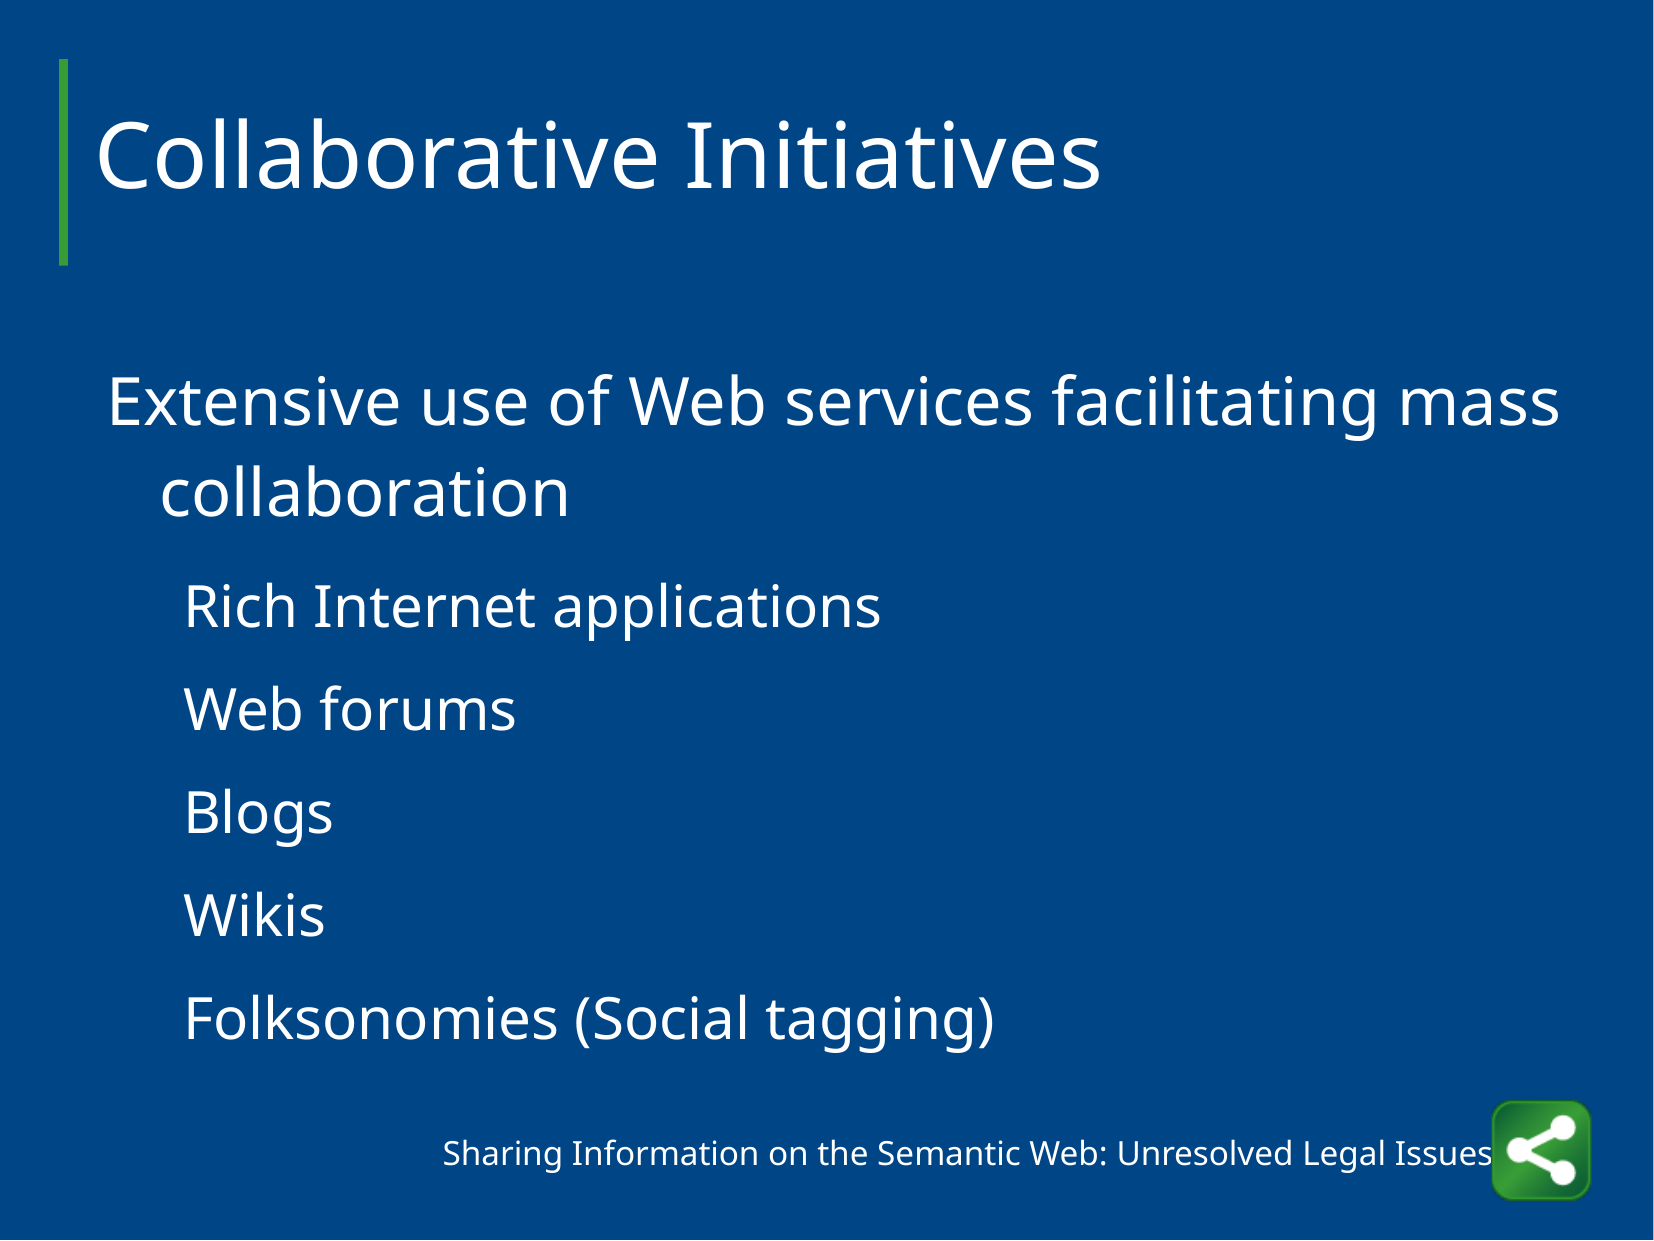

# Collaborative Initiatives
Extensive use of Web services facilitating mass collaboration
Rich Internet applications
Web forums
Blogs
Wikis
Folksonomies (Social tagging)